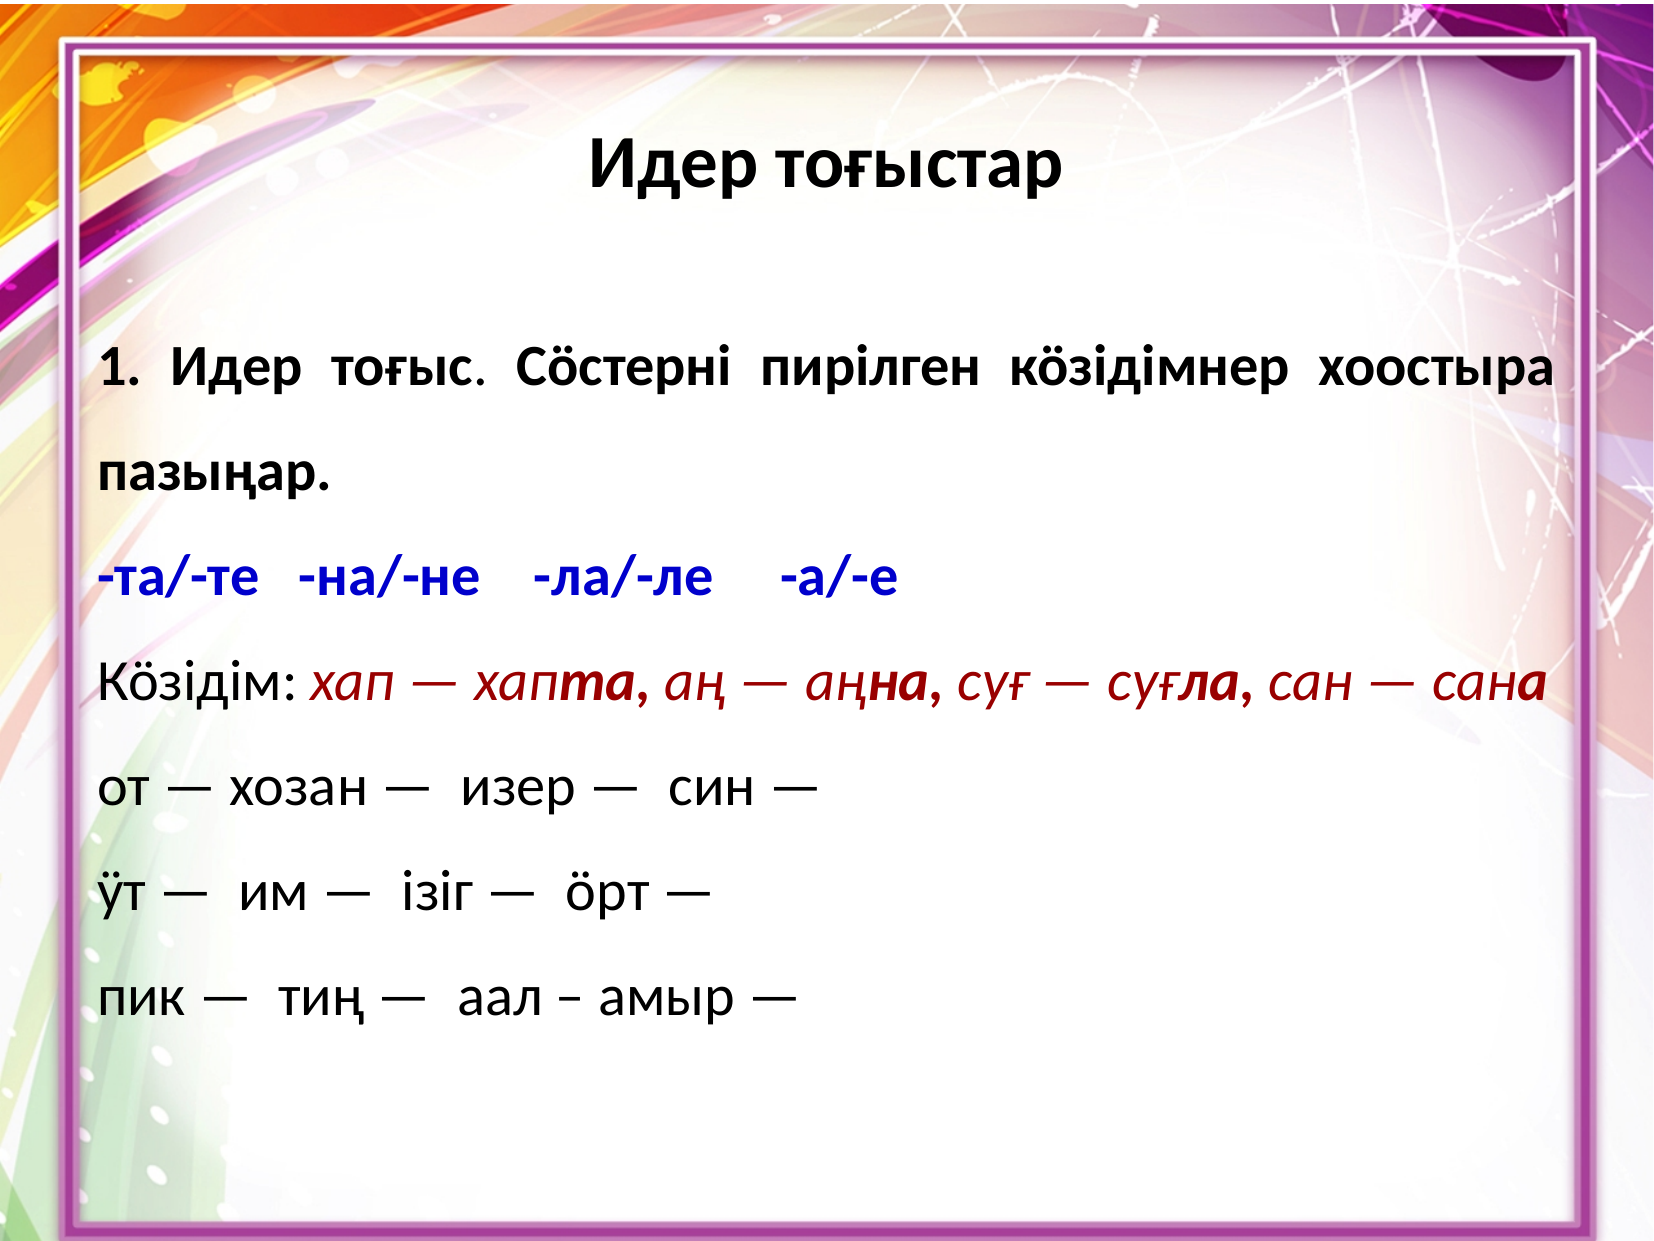

Идер тоғыстар
1. Идер тоғыс. Сӧстернi пирiлген кӧзiдiмнер хоостыра пазыңар.
-та/-те -на/-не -ла/-ле -а/-е
Кӧзідім: хап — хапта, аң — аңна, суғ — суғла, сан — сана
от — хозан — изер — син —
ӱт — им — iзiг — ӧрт —
пик — тиң — аал – амыр —